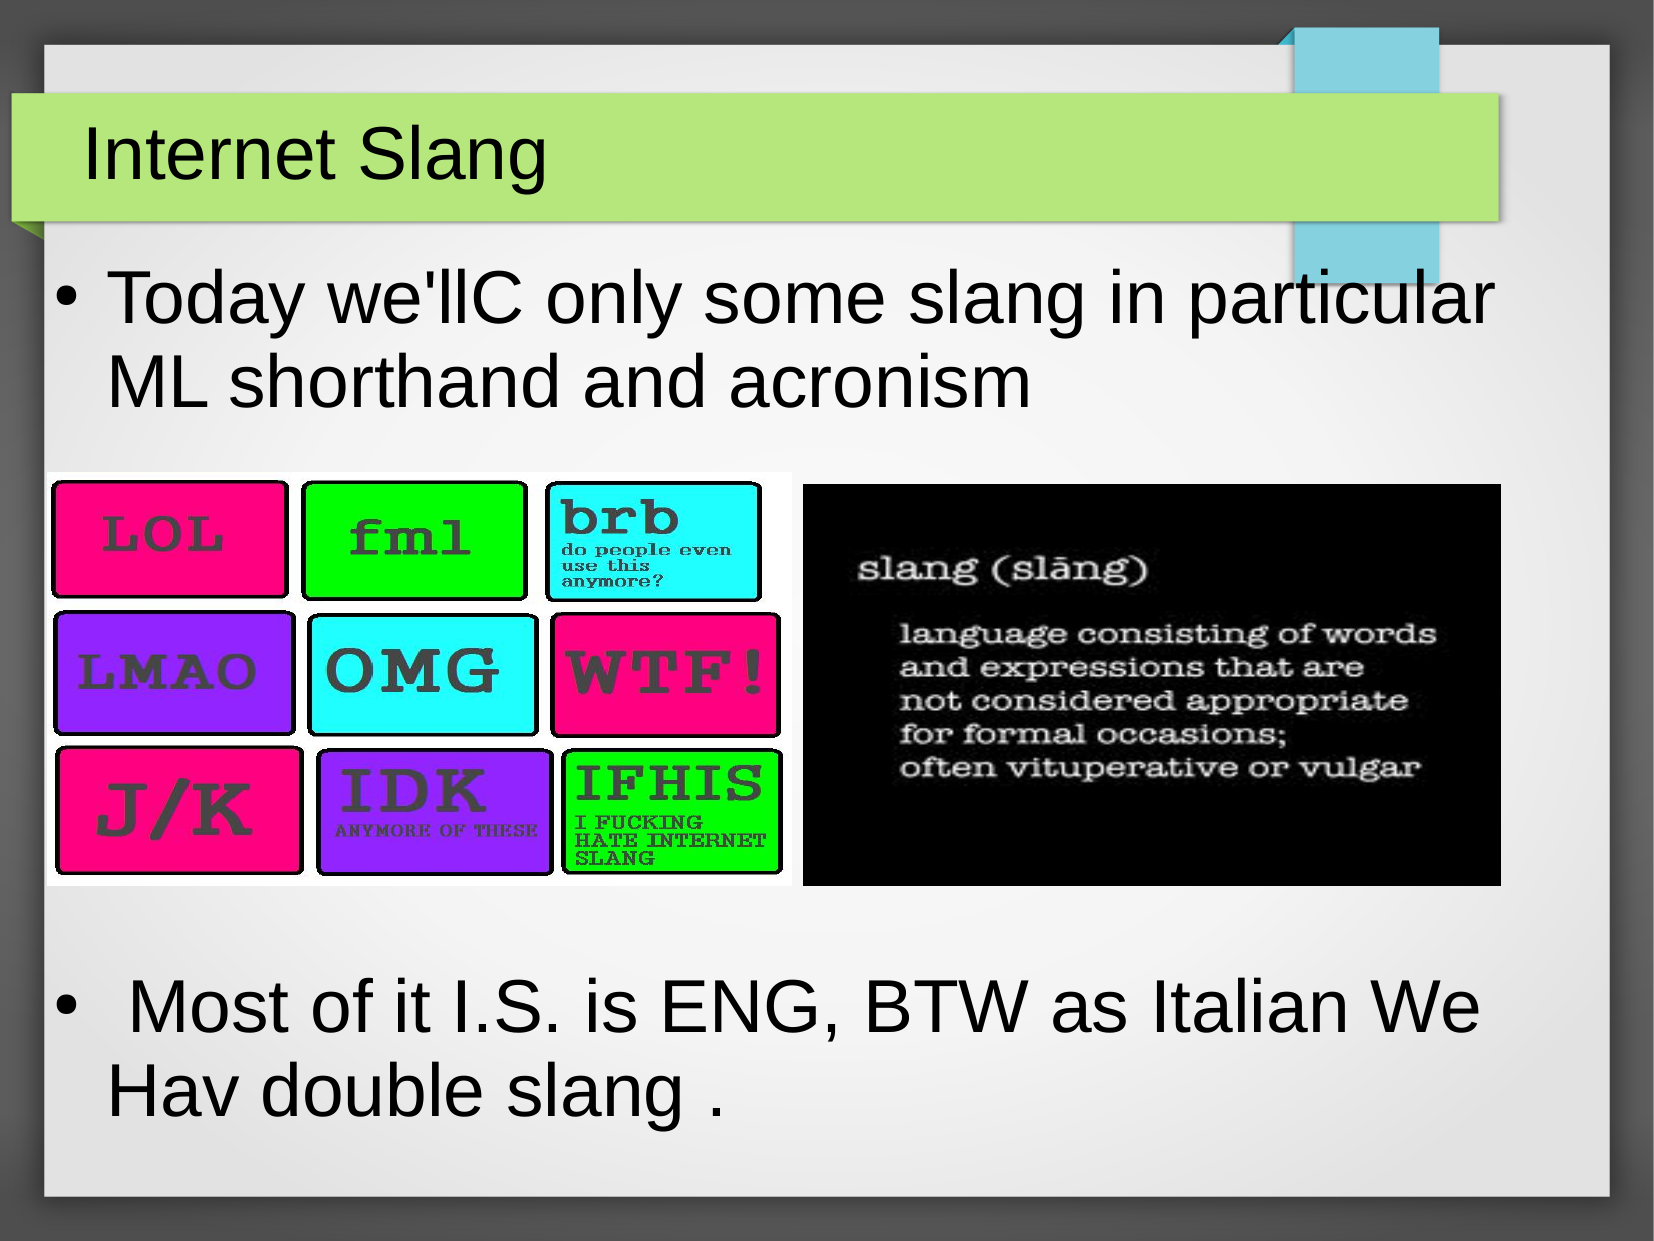

# Internet Slang
Today we'llC only some slang in particular ML shorthand and acronism
 Most of it I.S. is ENG, BTW as Italian We Hav double slang .